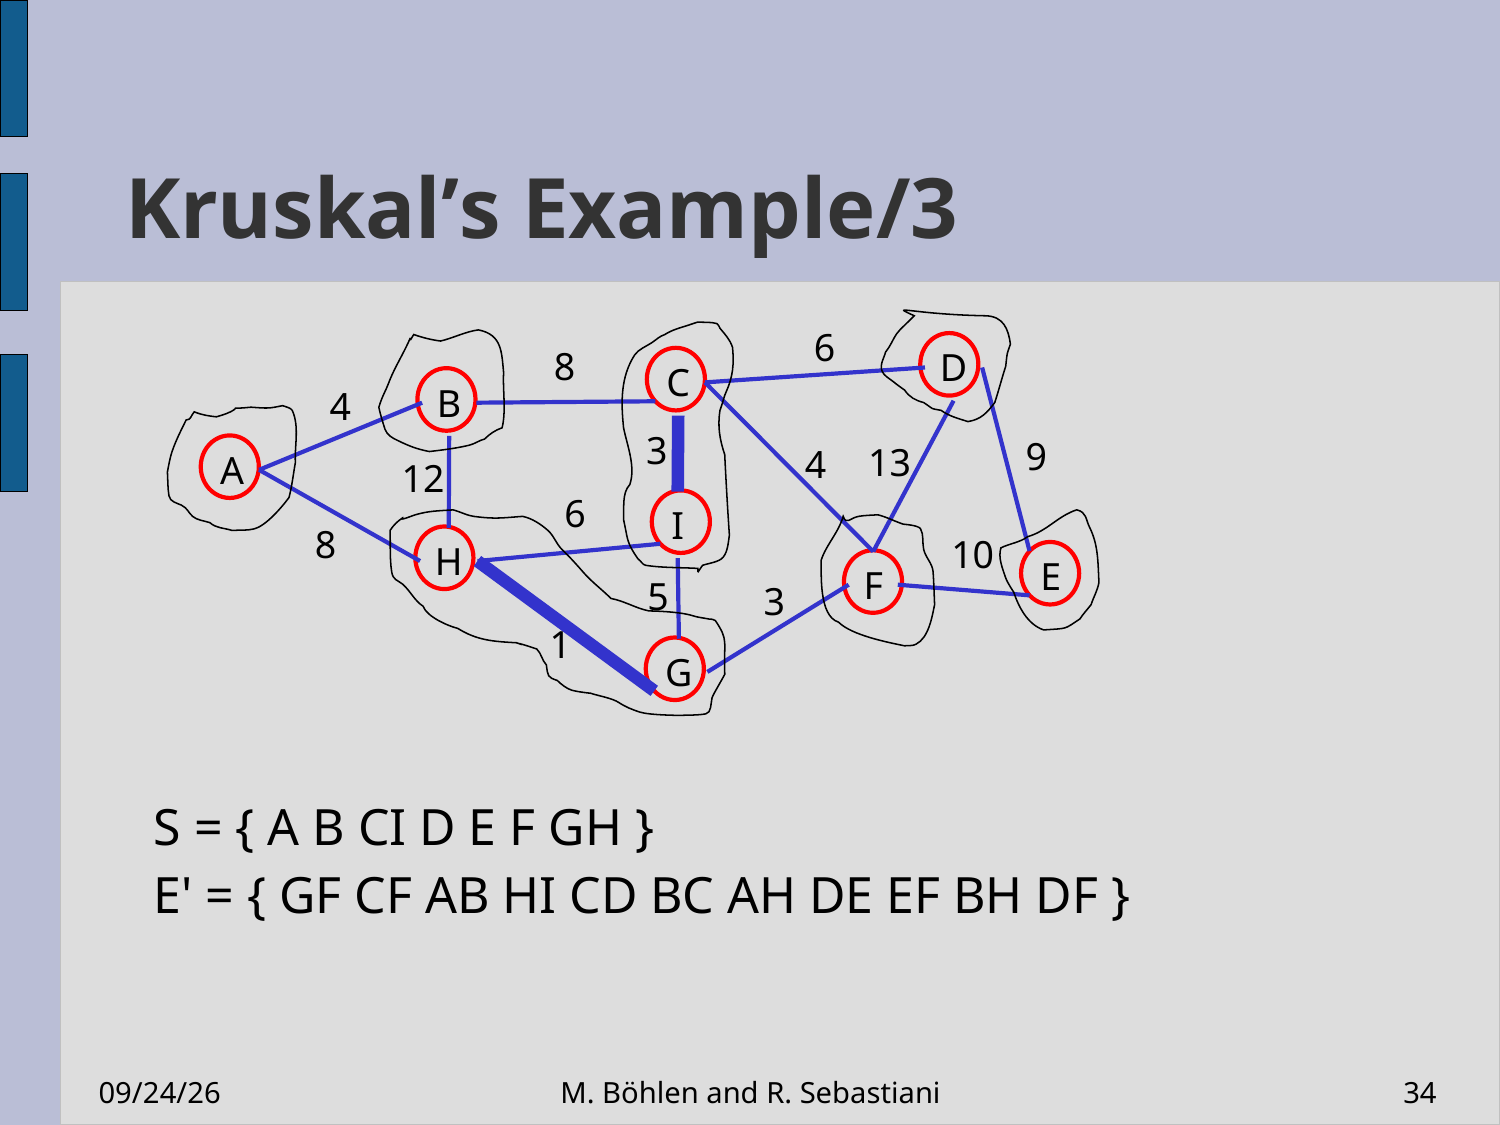

# Kruskal’s Example/3
6
8
D
C
B
4
3
9
13
4
A
12
6
I
8
10
H
E
F
5
3
1
G
S = { A B CI D E F GH }
E' = { GF CF AB HI CD BC AH DE EF BH DF }
M. Böhlen and R. Sebastiani
34